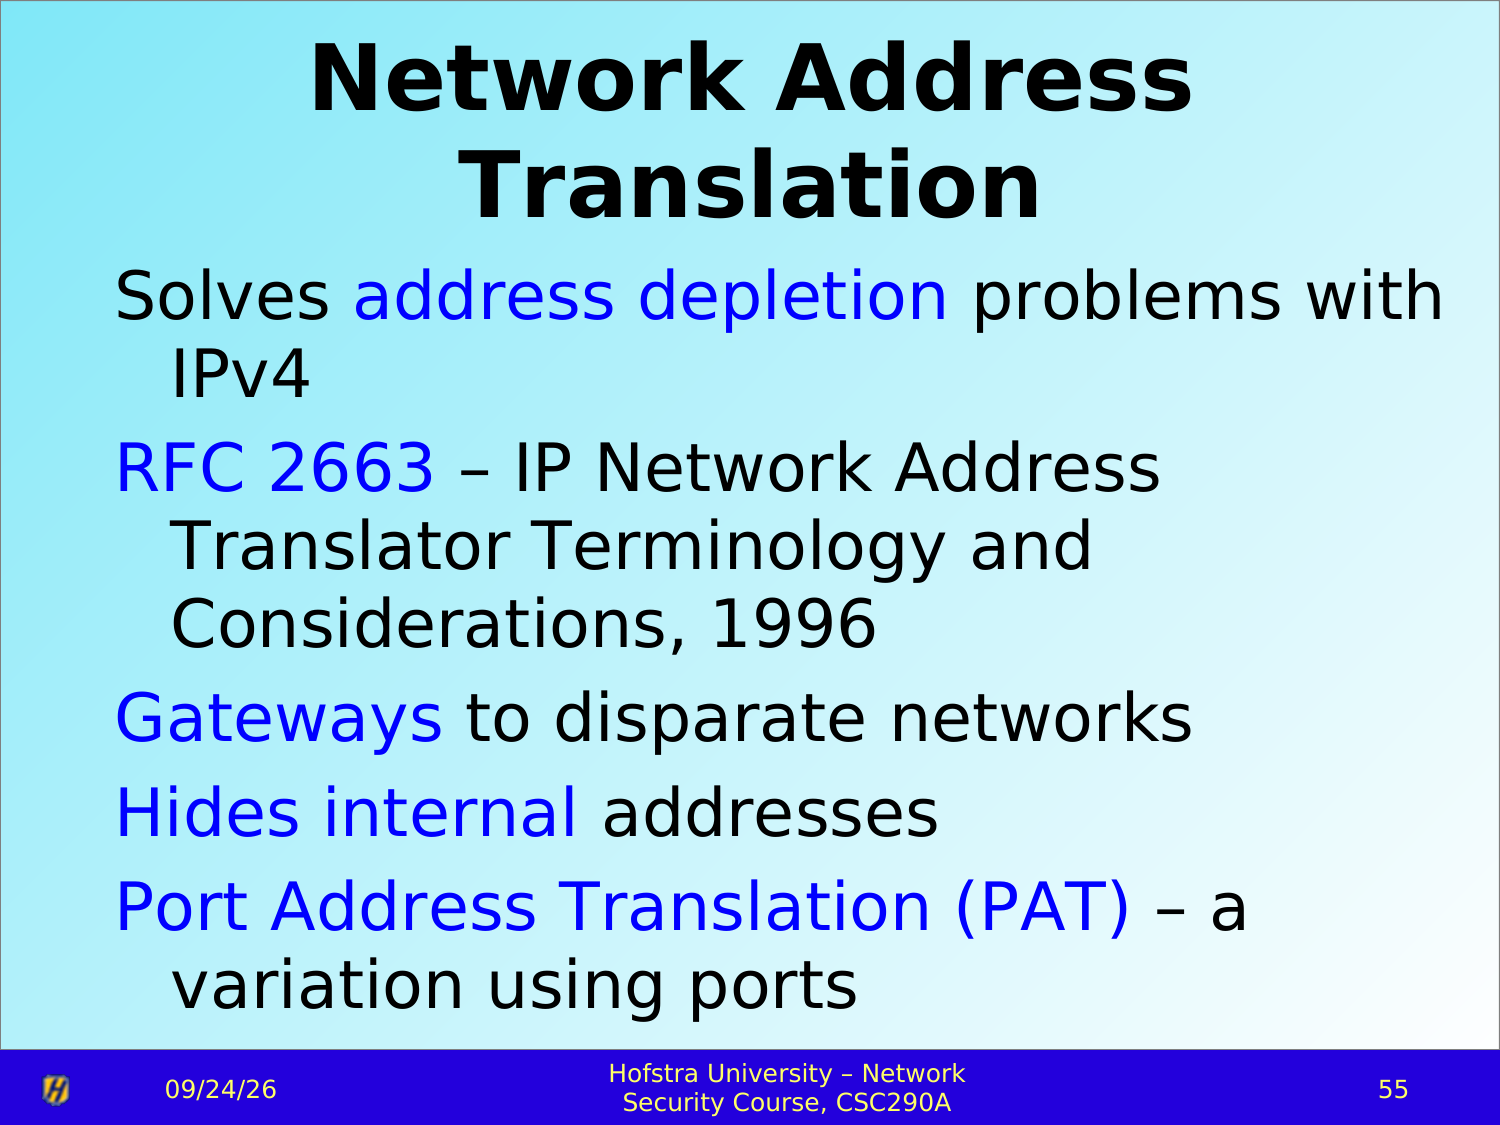

# Network Address Translation
Solves address depletion problems with IPv4
RFC 2663 – IP Network Address Translator Terminology and Considerations, 1996
Gateways to disparate networks
Hides internal addresses
Port Address Translation (PAT) – a variation using ports
55